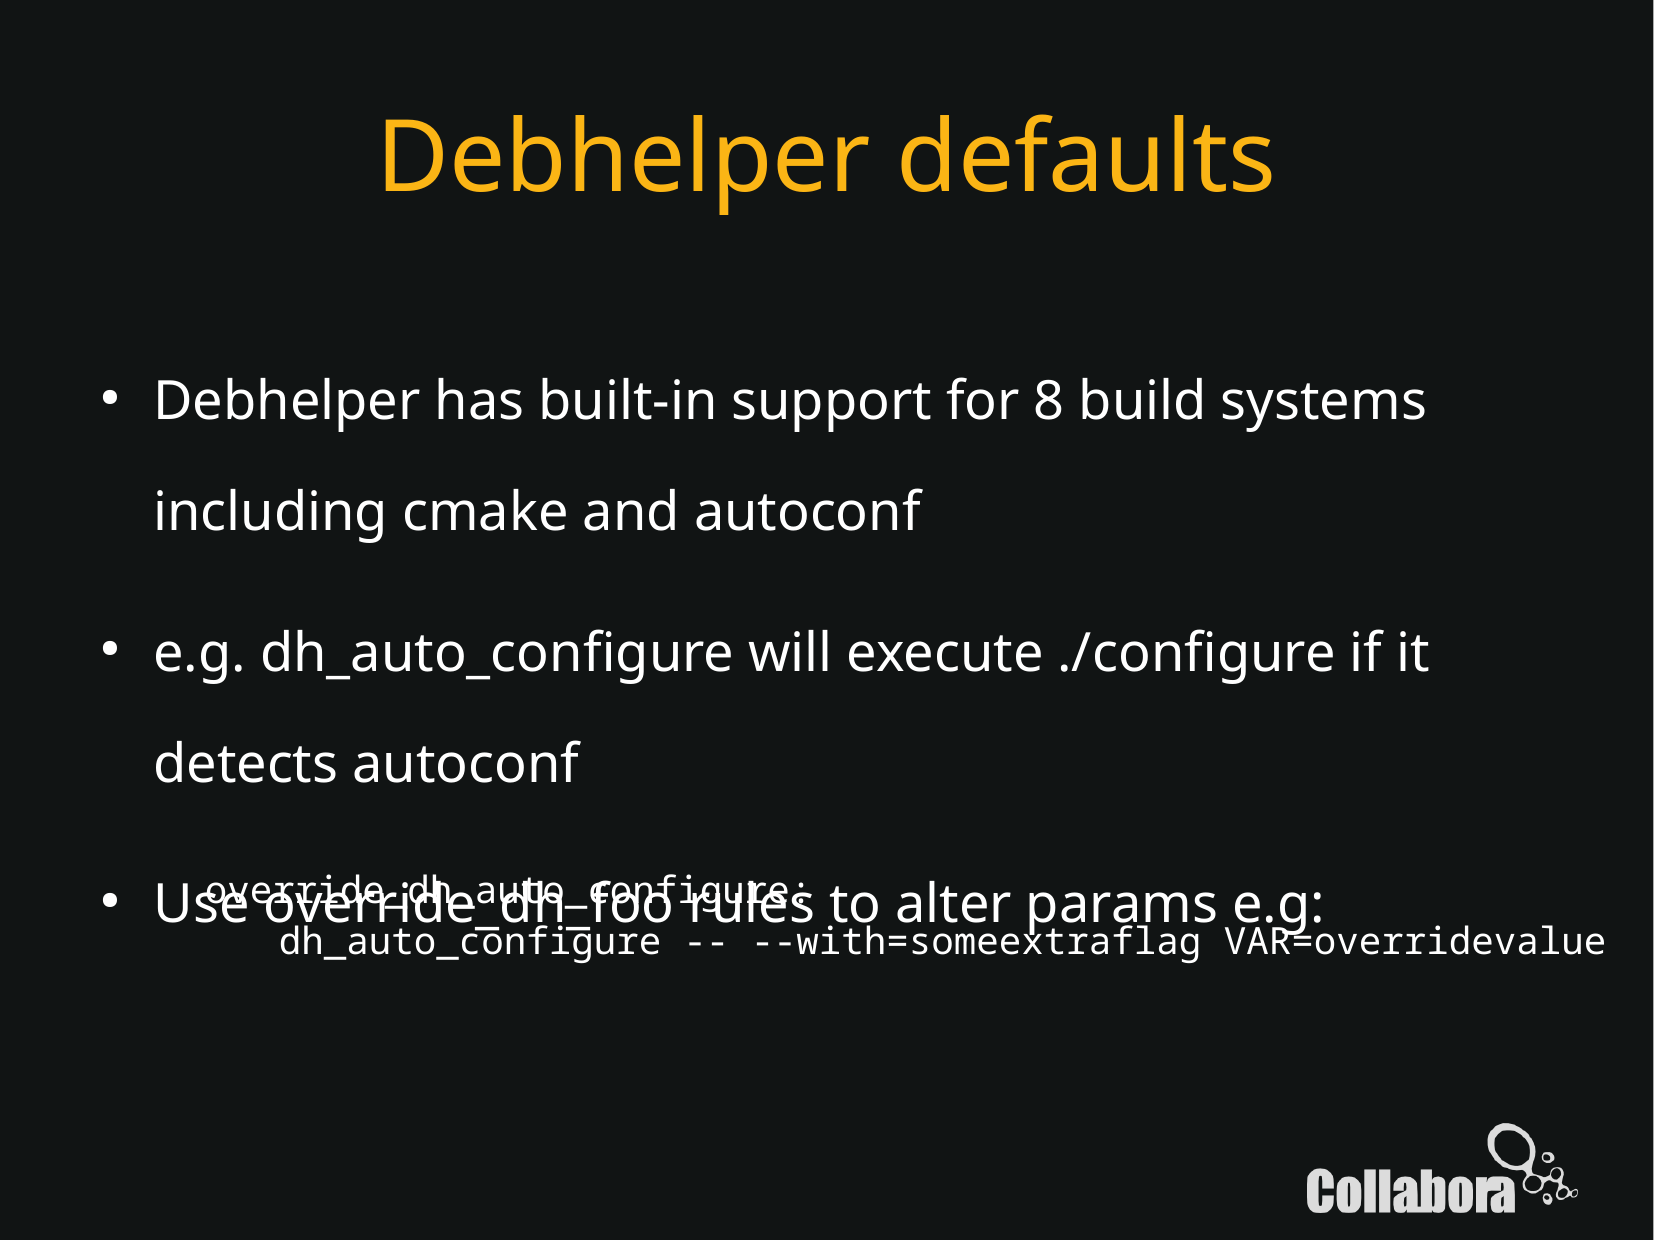

# Debhelper defaults
Debhelper has built-in support for 8 build systems including cmake and autoconf
e.g. dh_auto_configure will execute ./configure if it detects autoconf
Use override_dh_foo rules to alter params e.g:
override_dh_auto_configure:
	dh_auto_configure -- --with=someextraflag VAR=overridevalue